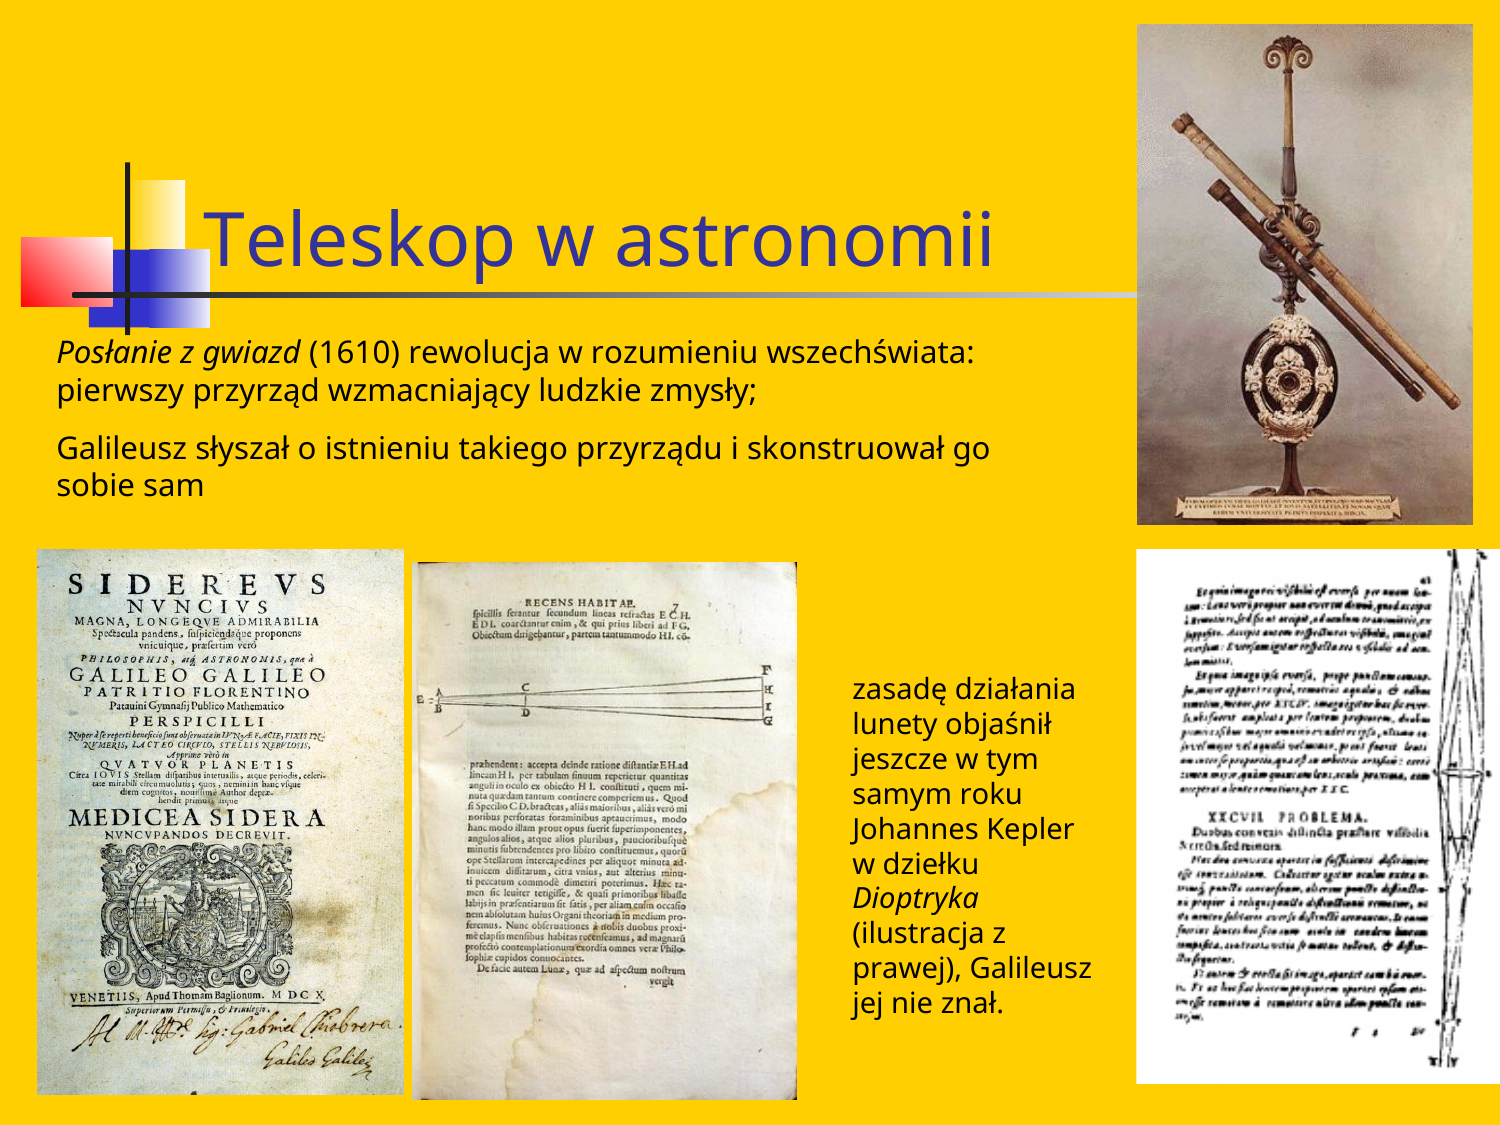

# Teleskop w astronomii
Posłanie z gwiazd (1610) rewolucja w rozumieniu wszechświata: pierwszy przyrząd wzmacniający ludzkie zmysły;
Galileusz słyszał o istnieniu takiego przyrządu i skonstruował go sobie sam
zasadę działania lunety objaśnił jeszcze w tym samym roku Johannes Kepler w dziełku Dioptryka (ilustracja z prawej), Galileusz jej nie znał.